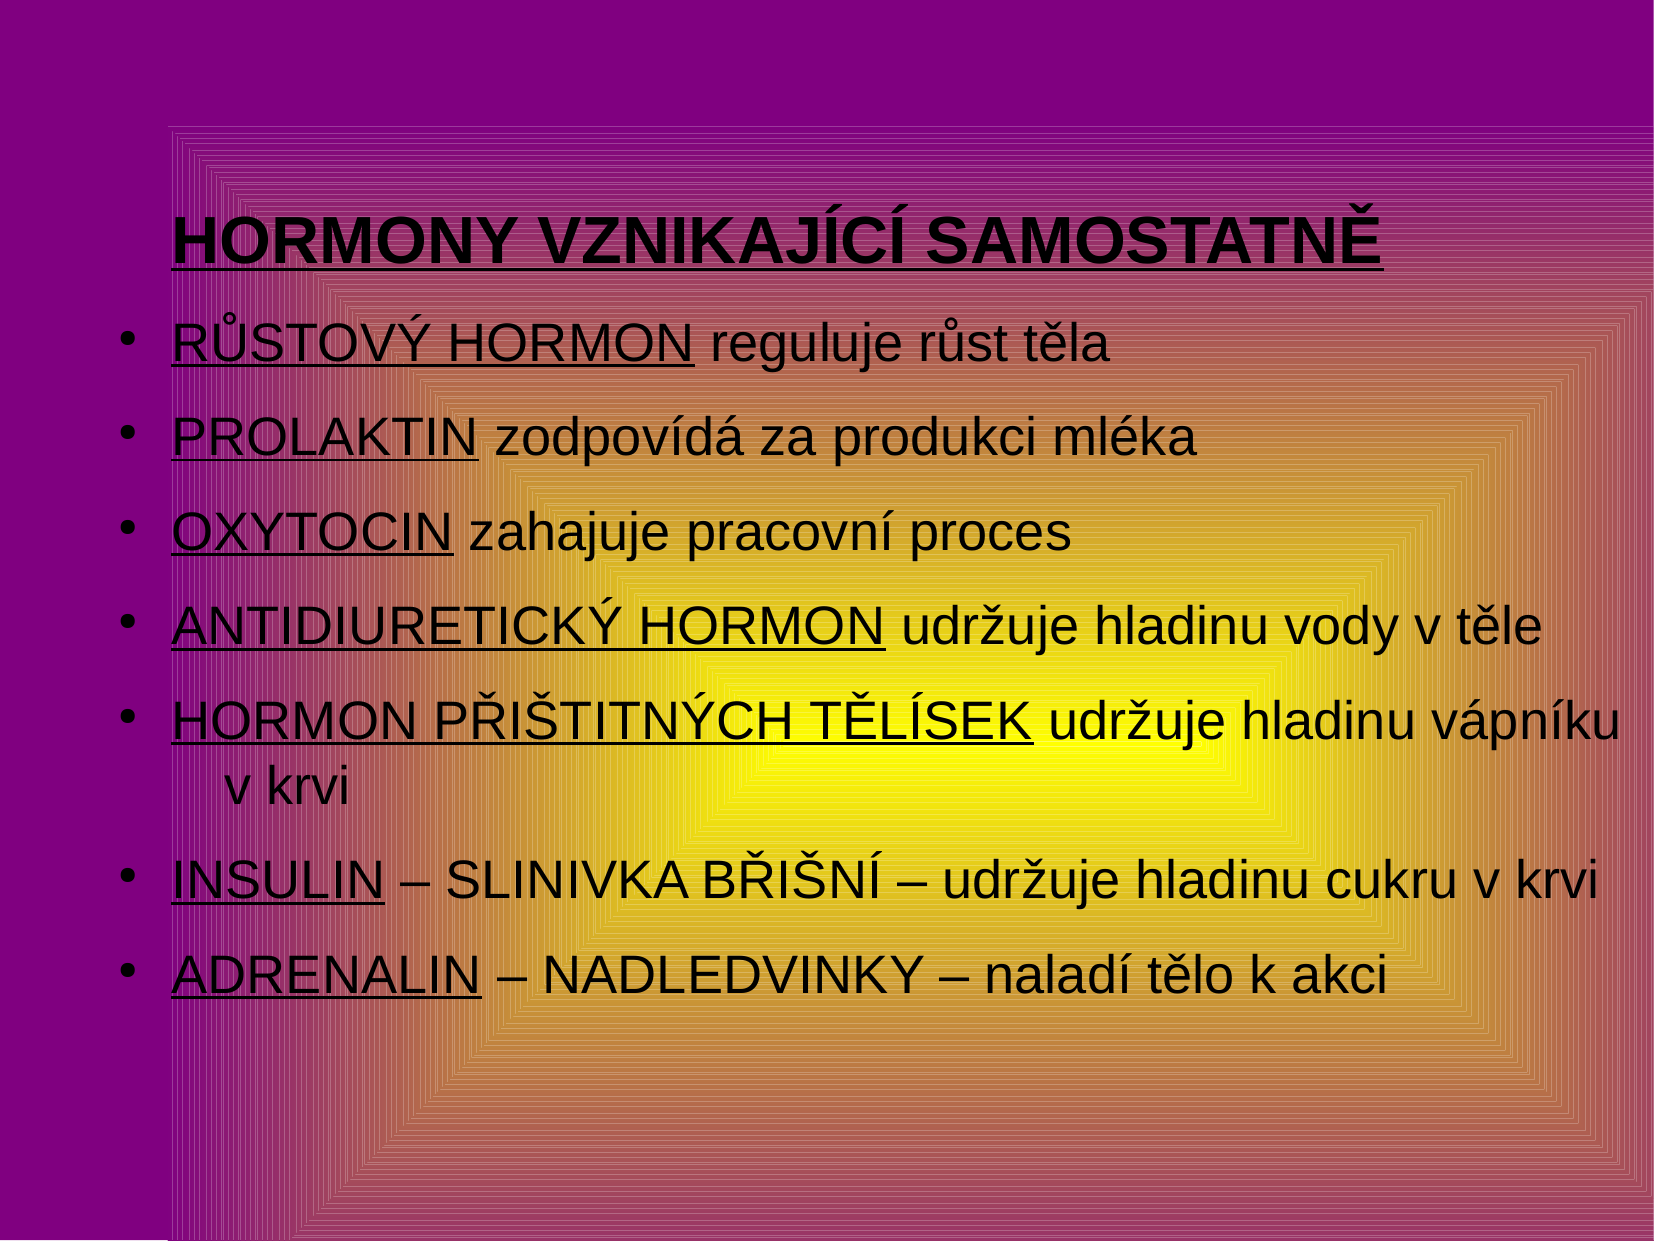

# HORMONY VZNIKAJÍCÍ SAMOSTATNĚ
RŮSTOVÝ HORMON reguluje růst těla
PROLAKTIN zodpovídá za produkci mléka
OXYTOCIN zahajuje pracovní proces
ANTIDIURETICKÝ HORMON udržuje hladinu vody v těle
HORMON PŘIŠTITNÝCH TĚLÍSEK udržuje hladinu vápníku v krvi
INSULIN – SLINIVKA BŘIŠNÍ – udržuje hladinu cukru v krvi
ADRENALIN – NADLEDVINKY – naladí tělo k akci